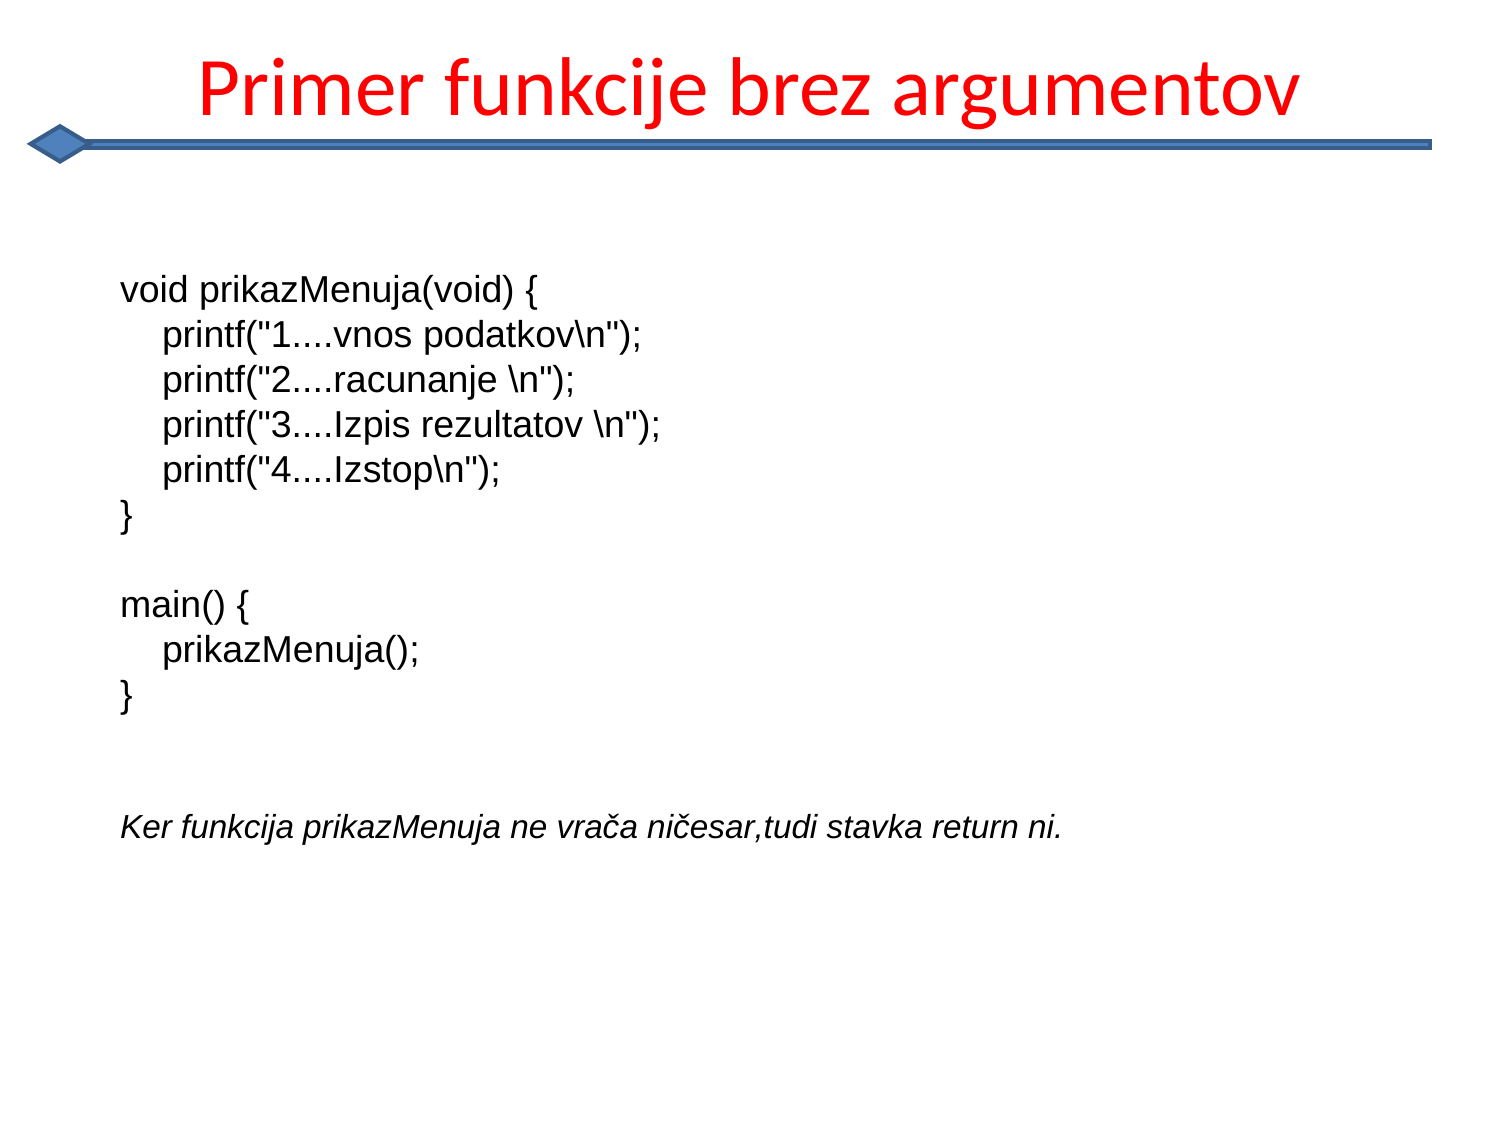

# Primer funkcije brez argumentov
void prikazMenuja(void) {
 printf("1....vnos podatkov\n");
 printf("2....racunanje \n");
 printf("3....Izpis rezultatov \n");
 printf("4....Izstop\n");
}
main() {
 prikazMenuja();
}
Ker funkcija prikazMenuja ne vrača ničesar,tudi stavka return ni.